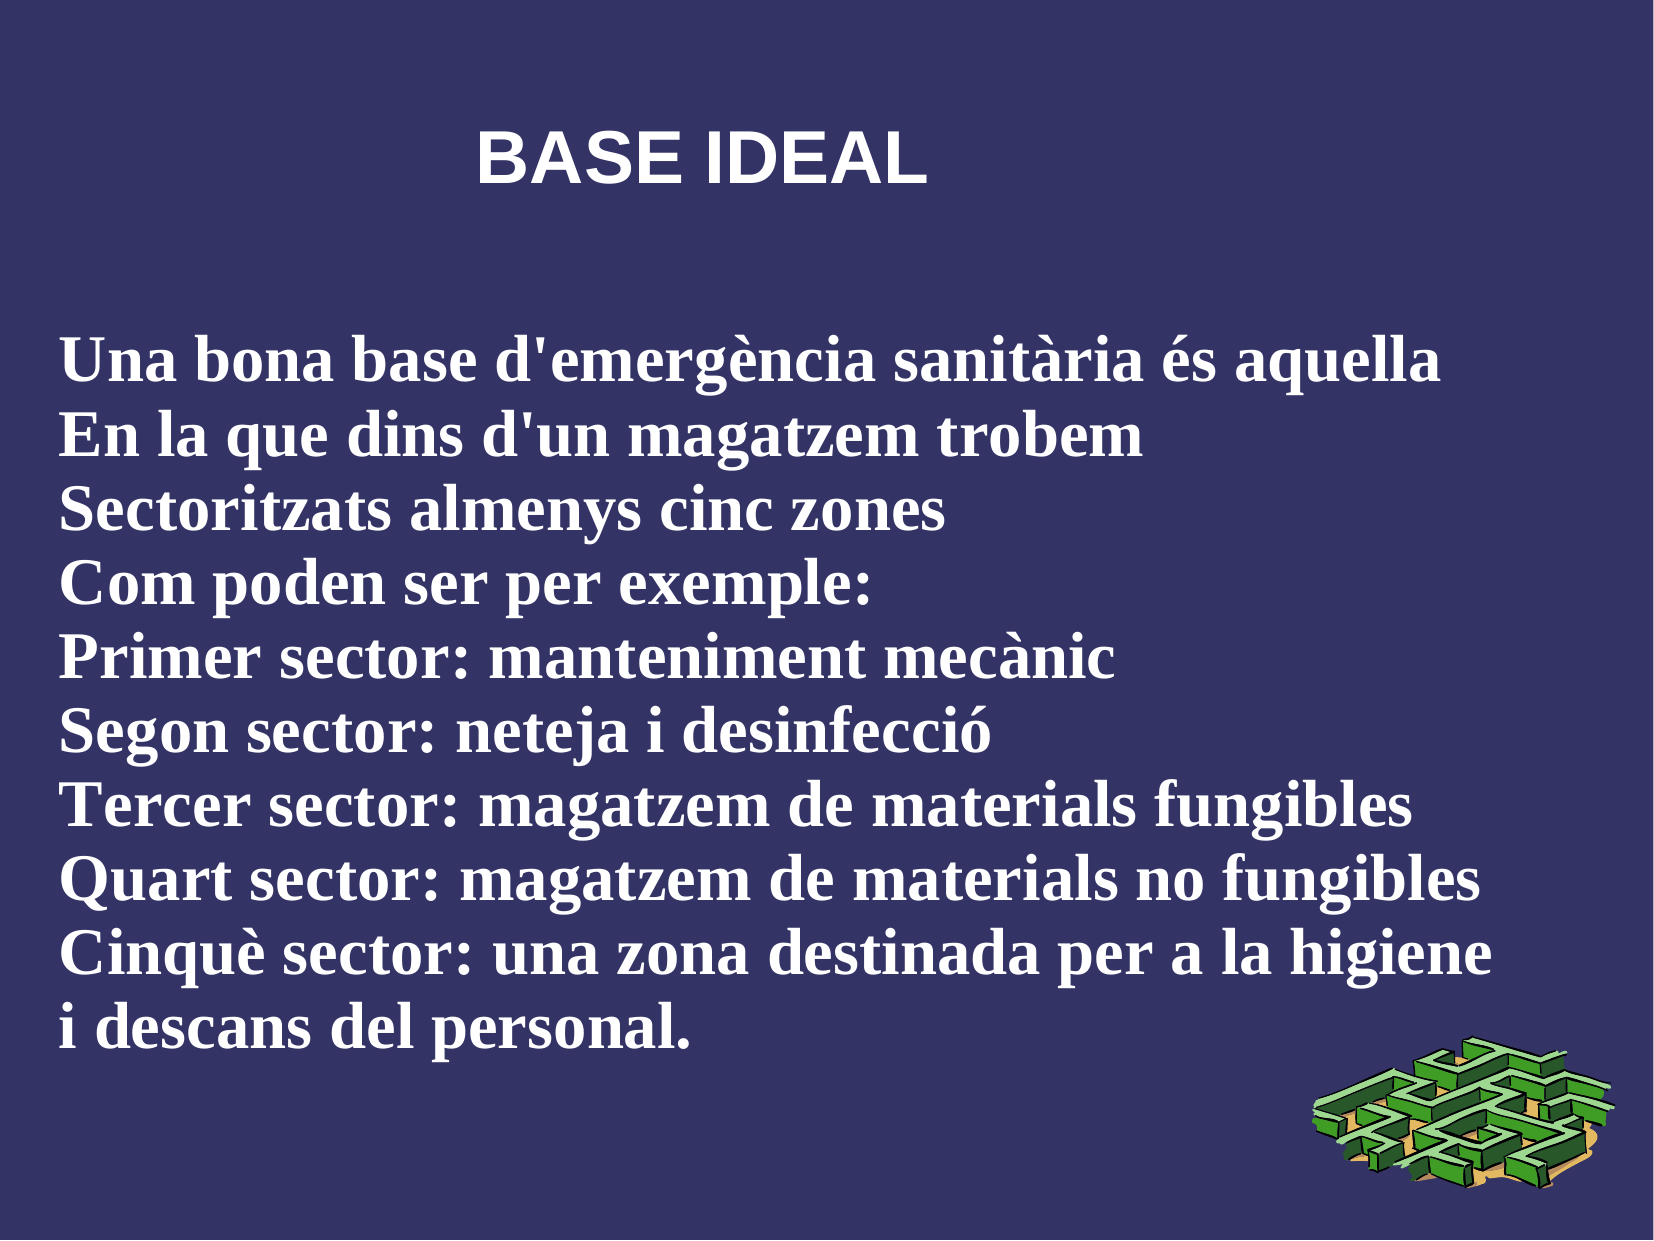

BASE IDEAL
Una bona base d'emergència sanitària és aquella
En la que dins d'un magatzem trobem
Sectoritzats almenys cinc zones
Com poden ser per exemple:
Primer sector: manteniment mecànic
Segon sector: neteja i desinfecció
Tercer sector: magatzem de materials fungibles
Quart sector: magatzem de materials no fungibles
Cinquè sector: una zona destinada per a la higiene i descans del personal.